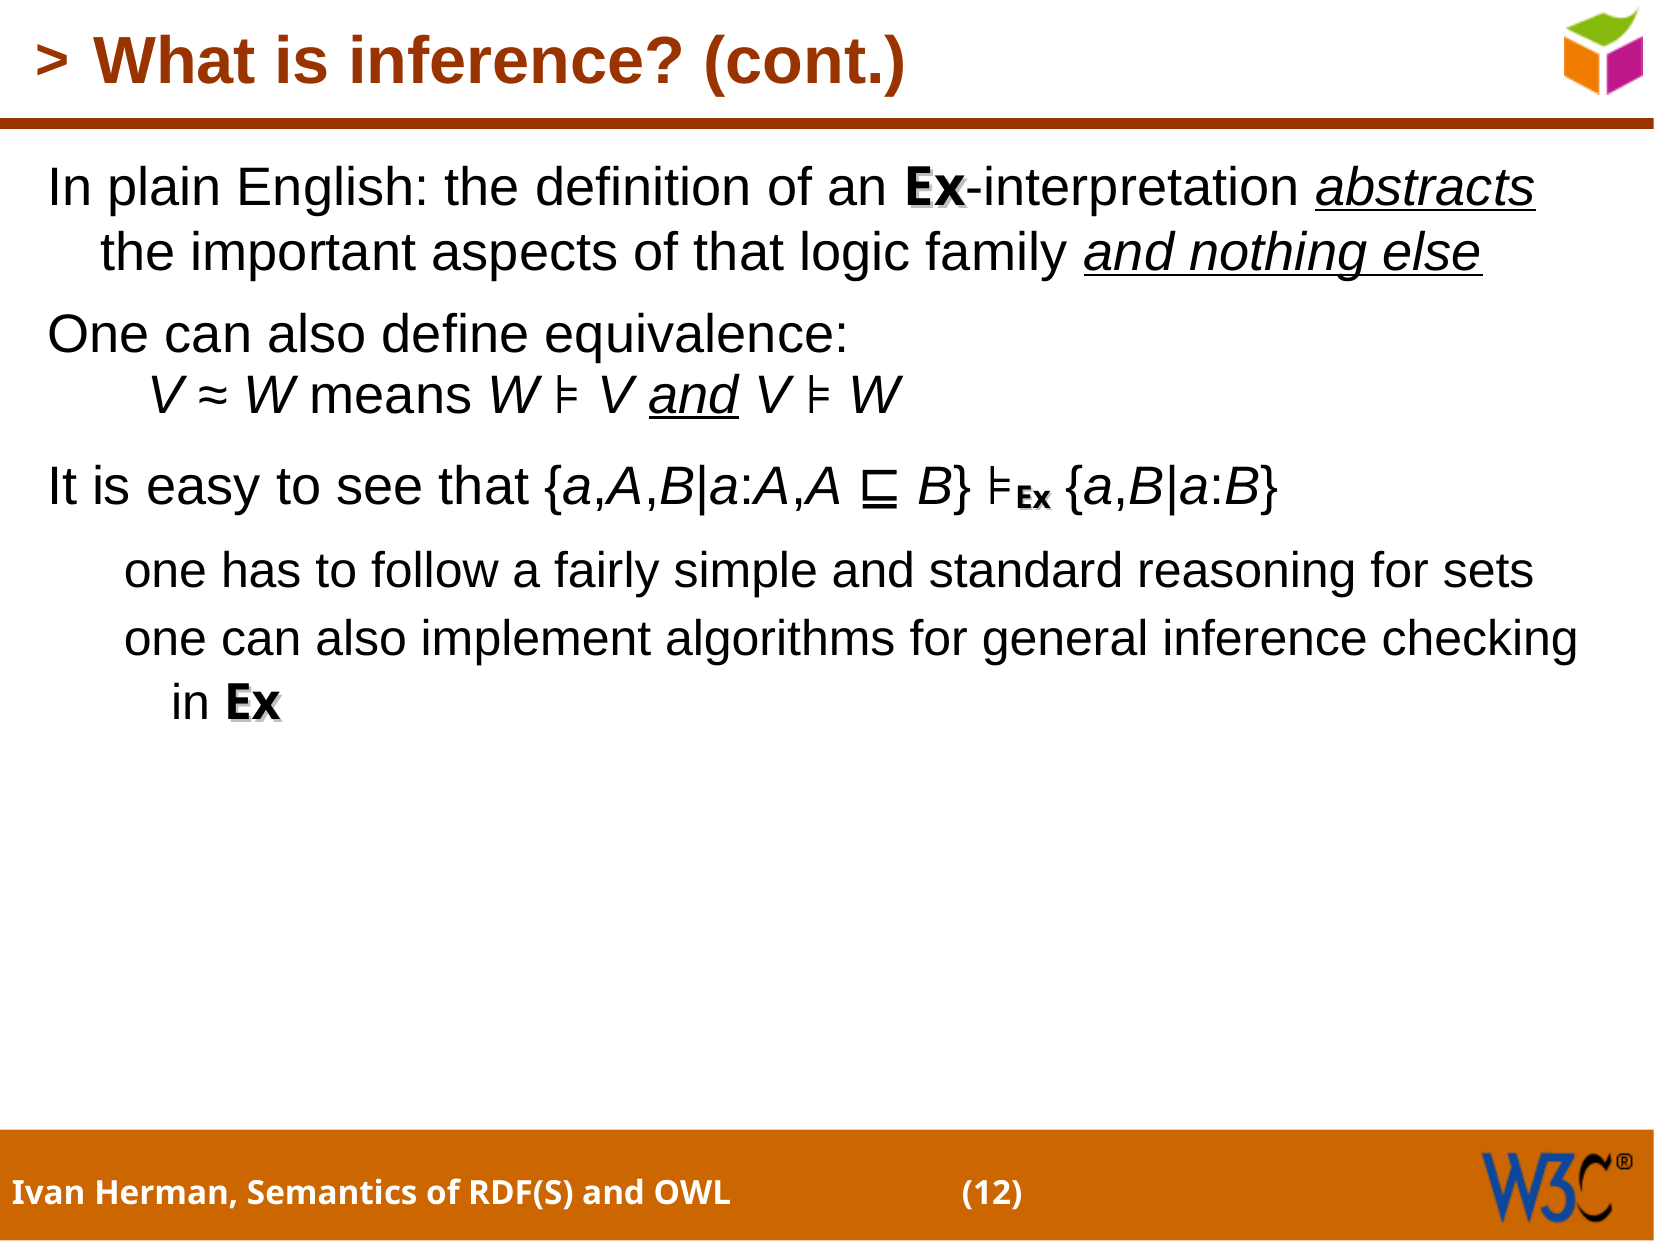

# What is inference? (cont.)
In plain English: the definition of an Ex-interpretation abstracts the important aspects of that logic family and nothing else
One can also define equivalence:
	V ≈ W means W ⊧ V and V ⊧ W
It is easy to see that {a,A,B|a:A,A ⊑ B} ⊧Ex {a,B|a:B}
one has to follow a fairly simple and standard reasoning for sets
one can also implement algorithms for general inference checking in Ex